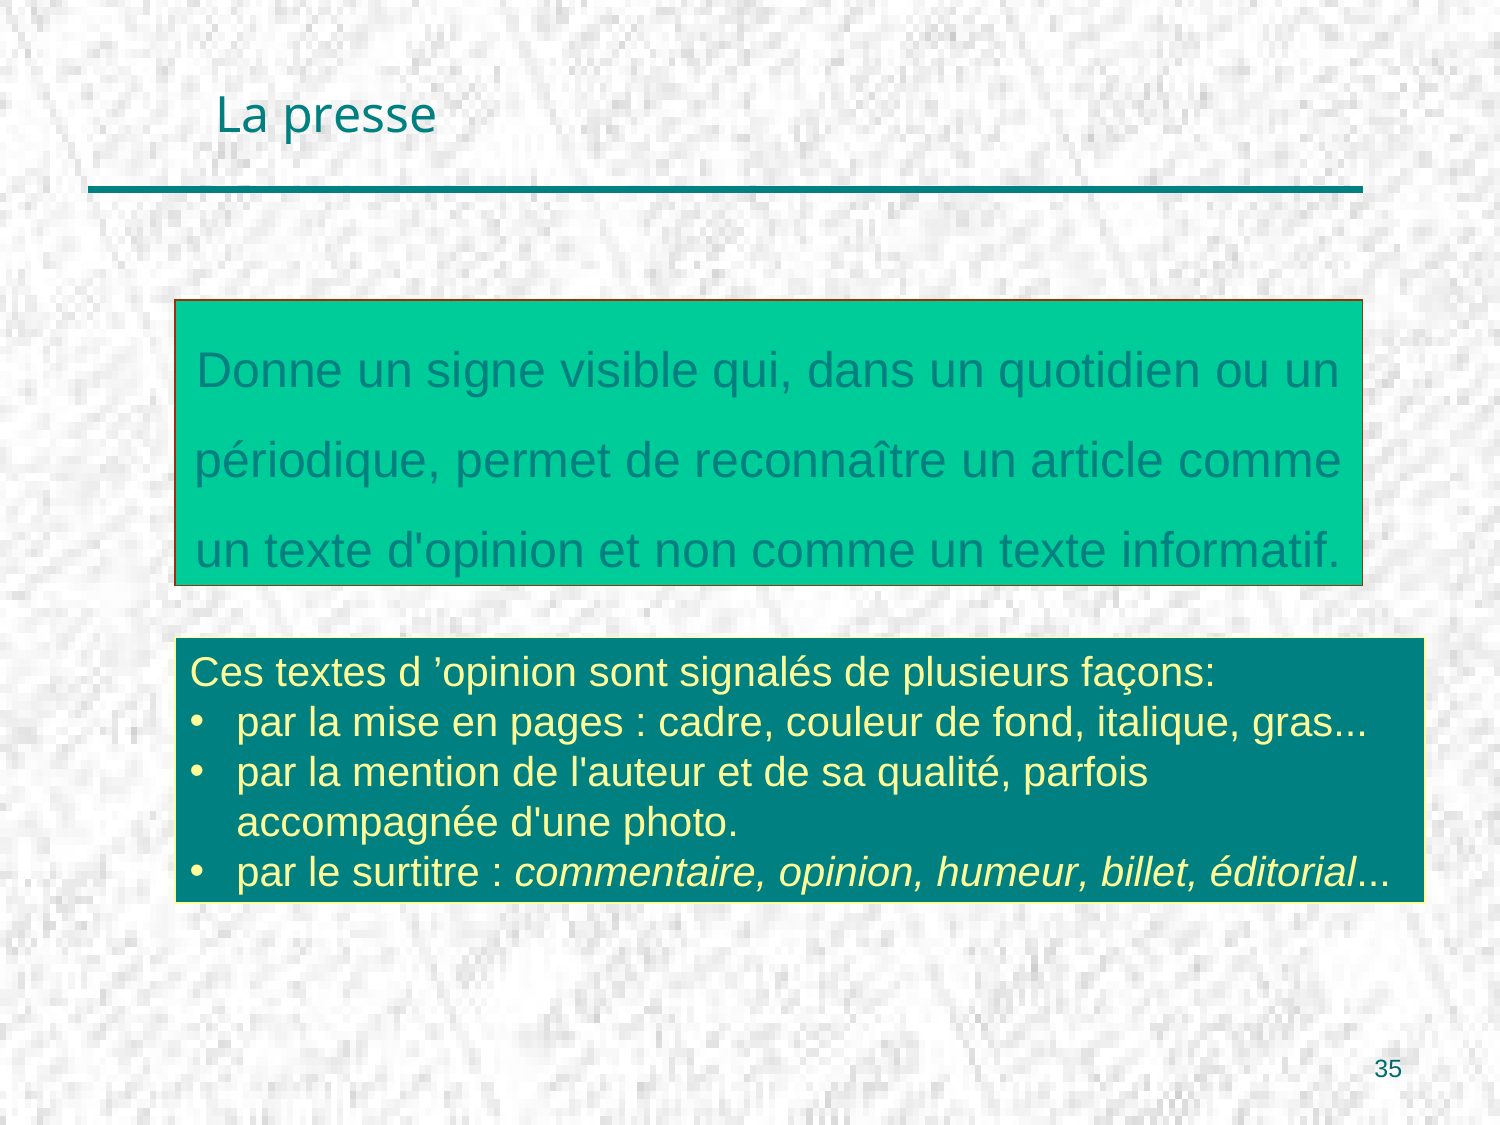

La presse
Donne un signe visible qui, dans un quotidien ou un périodique, permet de reconnaître un article comme un texte d'opinion et non comme un texte informatif.
Ces textes d ’opinion sont signalés de plusieurs façons:
par la mise en pages : cadre, couleur de fond, italique, gras...
par la mention de l'auteur et de sa qualité, parfois accompagnée d'une photo.
par le surtitre : commentaire, opinion, humeur, billet, éditorial...
35